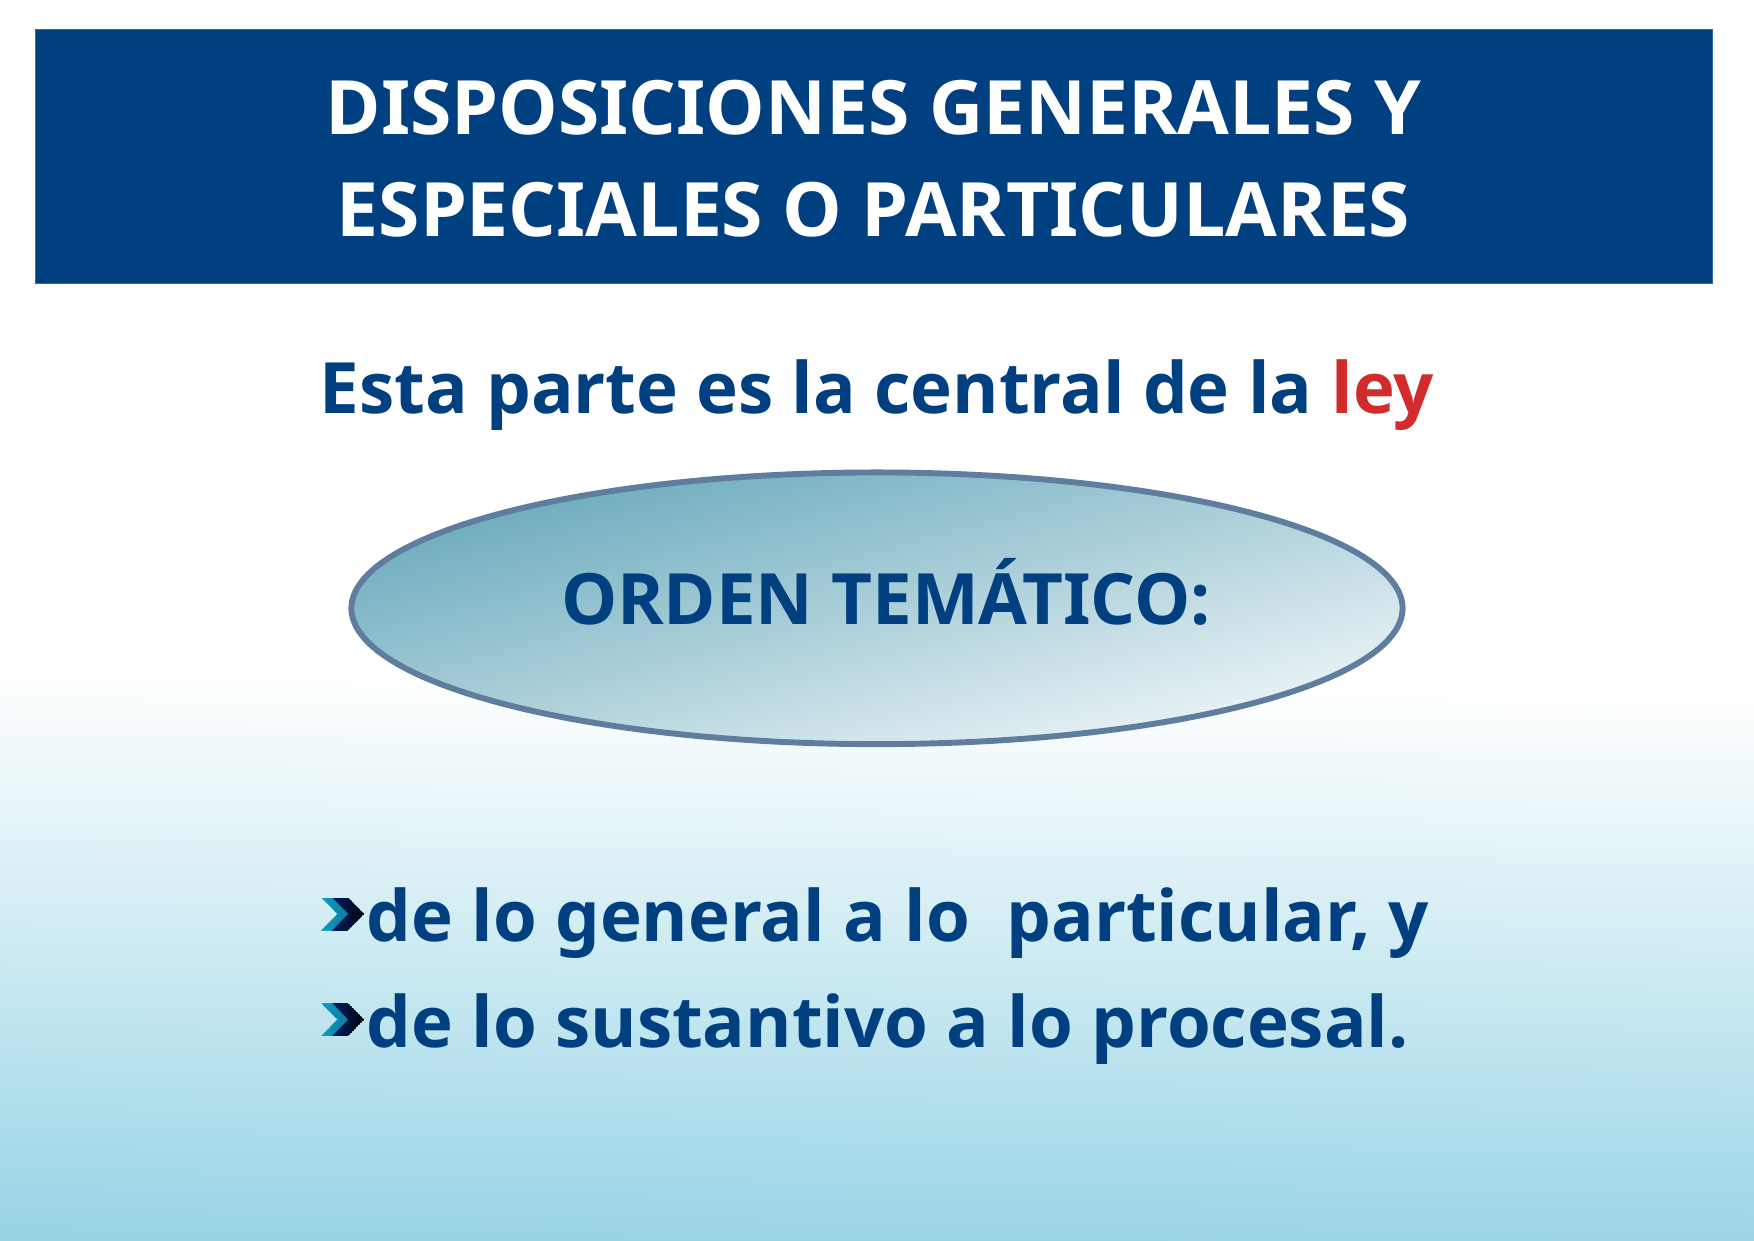

DISPOSICIONES GENERALES Y
ESPECIALES O PARTICULARES
# Esta parte es la central de la ley
 ORDEN TEMÁTICO:
 de lo general a lo particular, y
 de lo sustantivo a lo procesal.